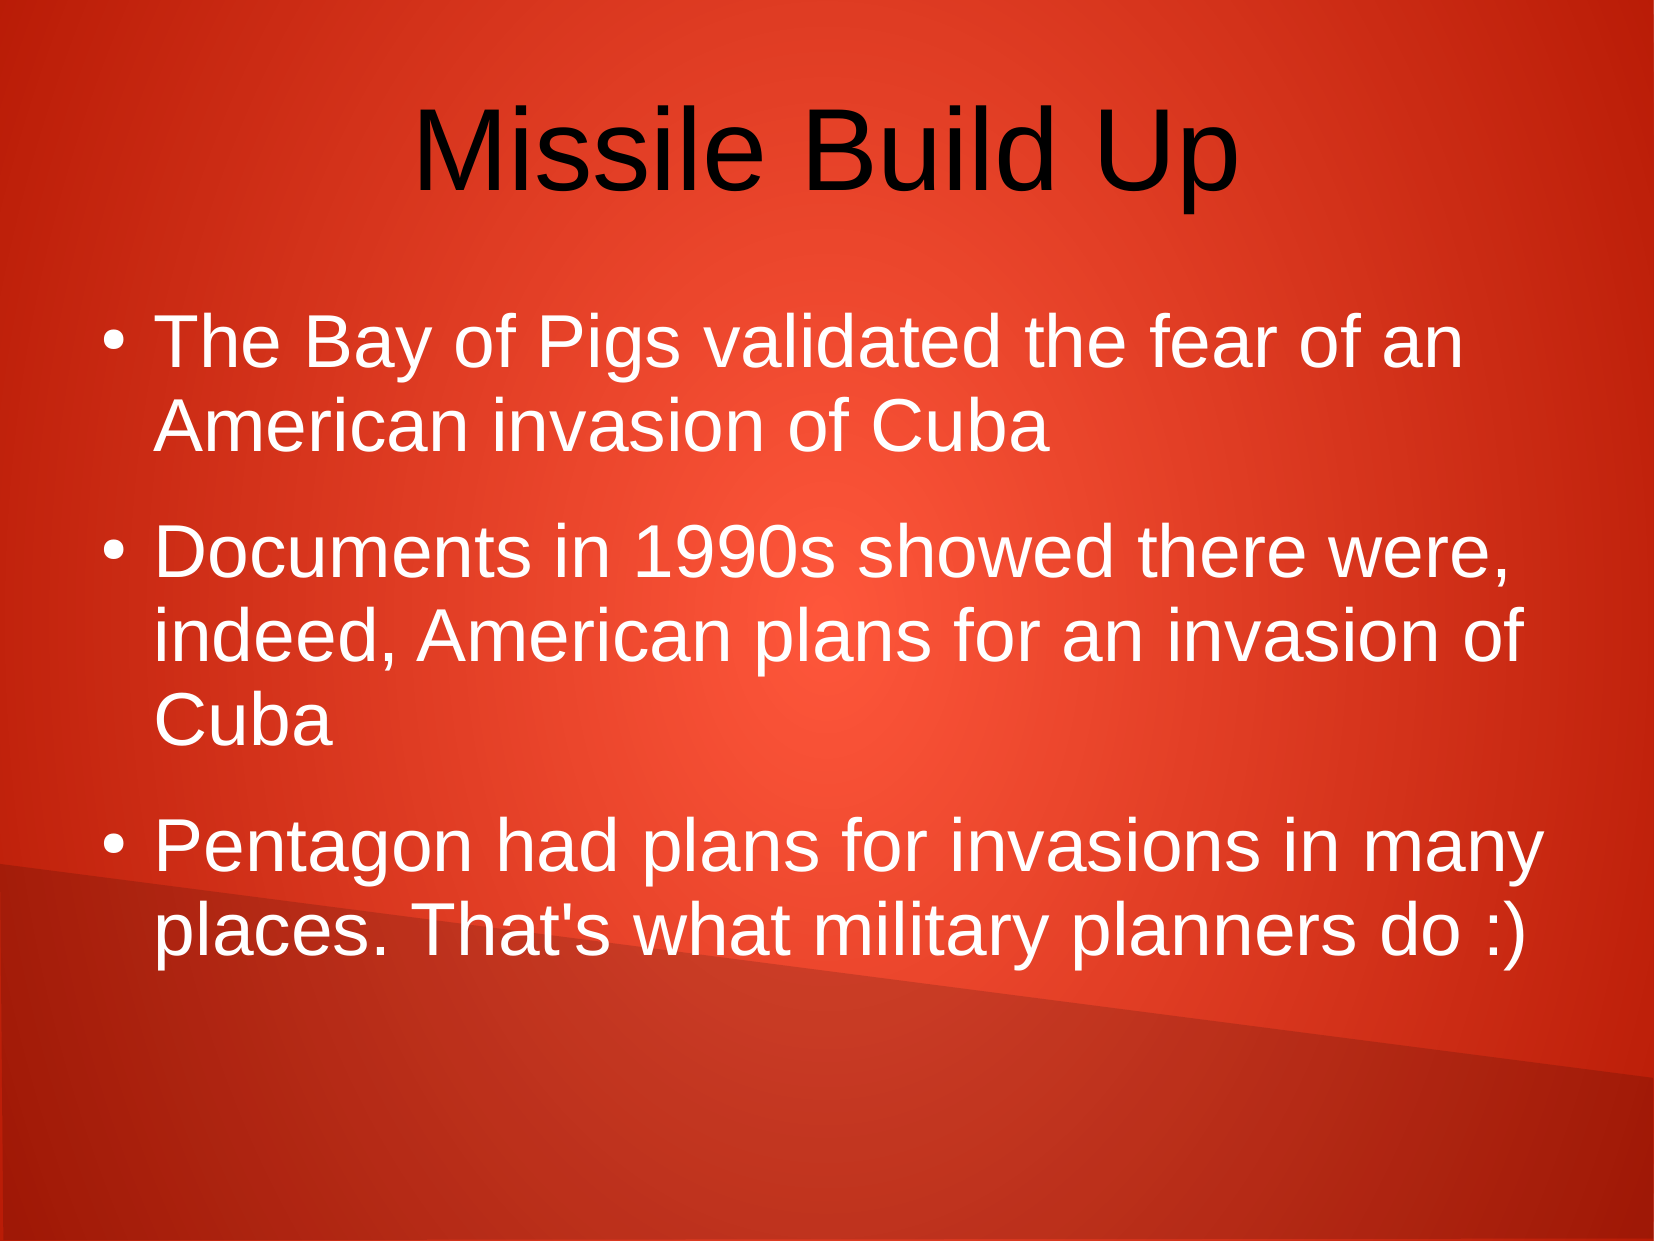

# Missile Build Up
The Bay of Pigs validated the fear of an American invasion of Cuba
Documents in 1990s showed there were, indeed, American plans for an invasion of Cuba
Pentagon had plans for invasions in many places. That's what military planners do :)